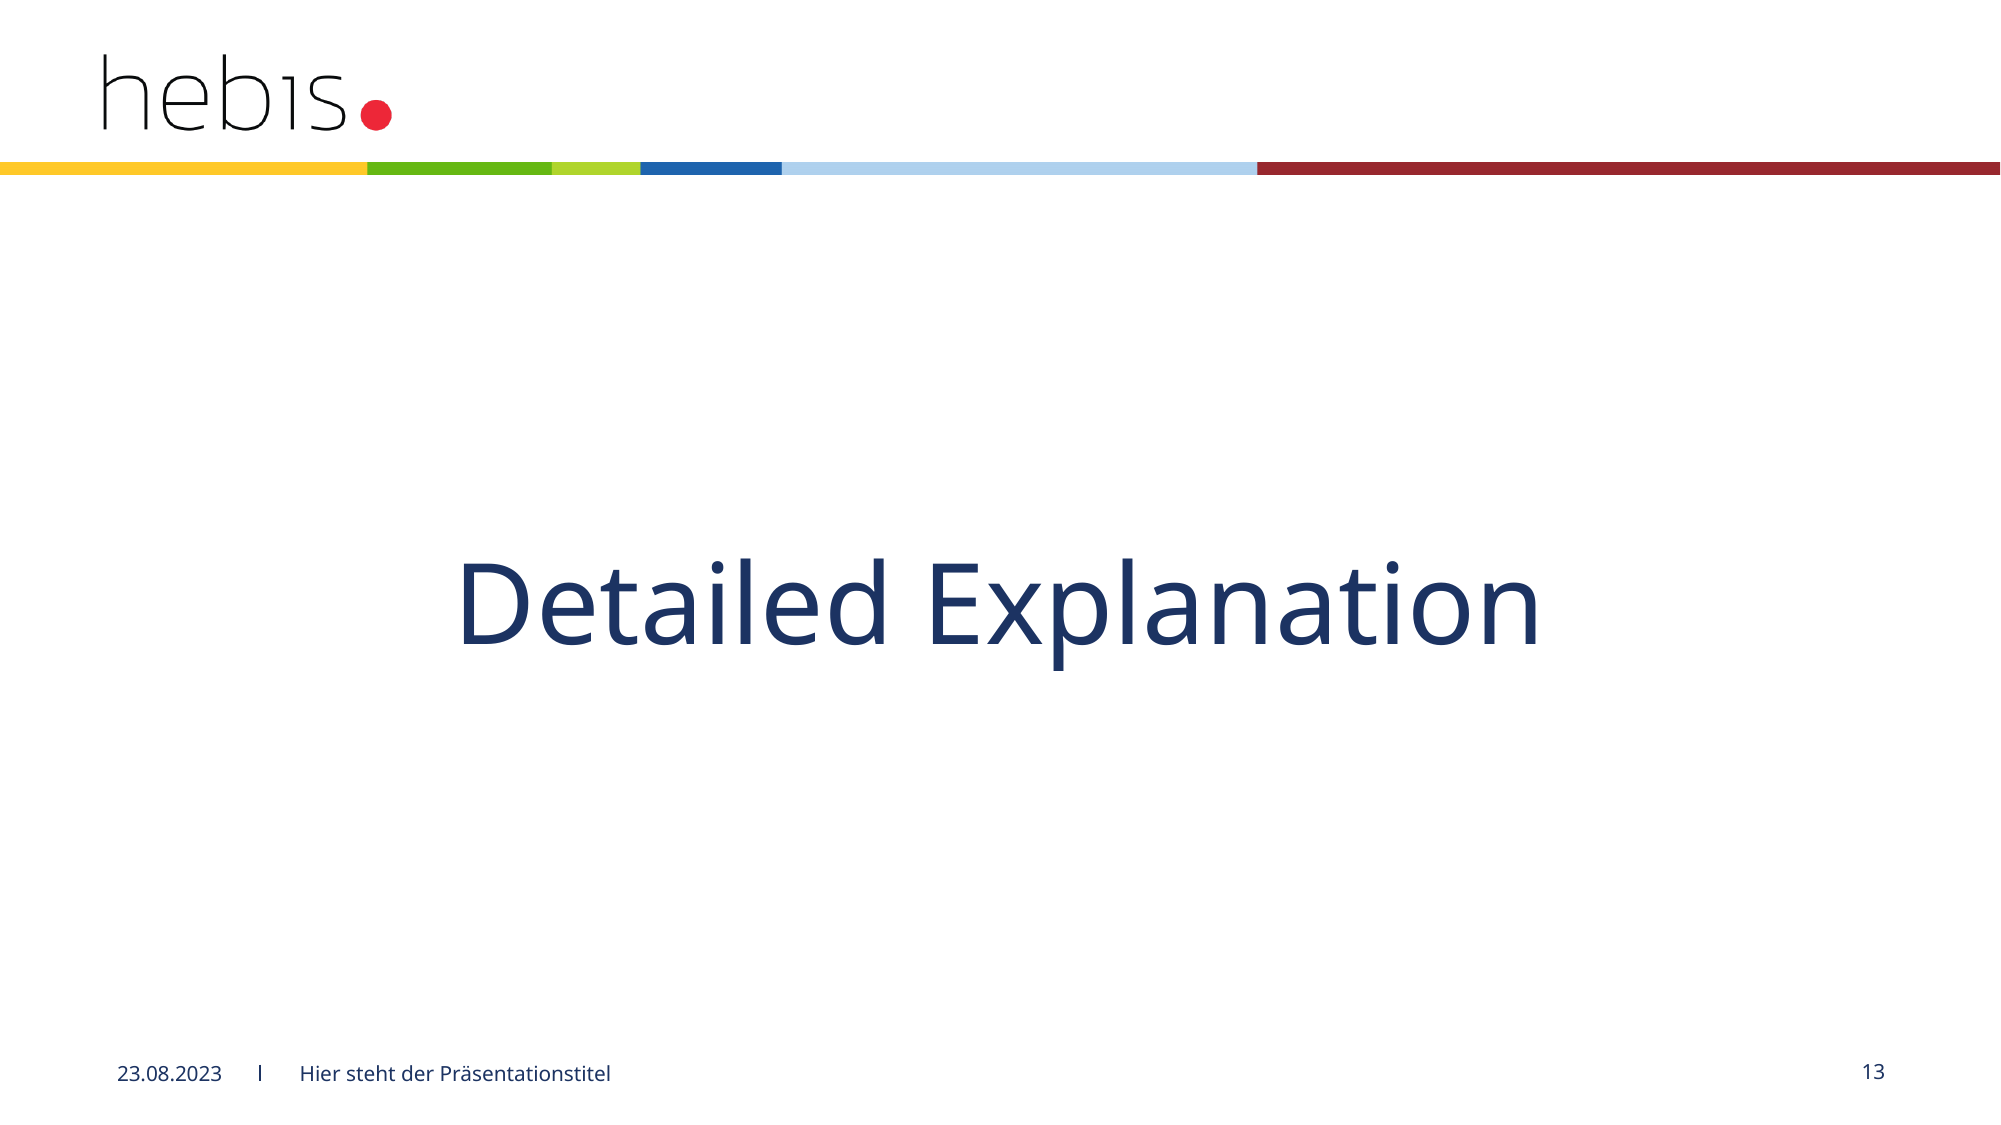

# Detailed Explanation
23.08.2023
Hier steht der Präsentationstitel